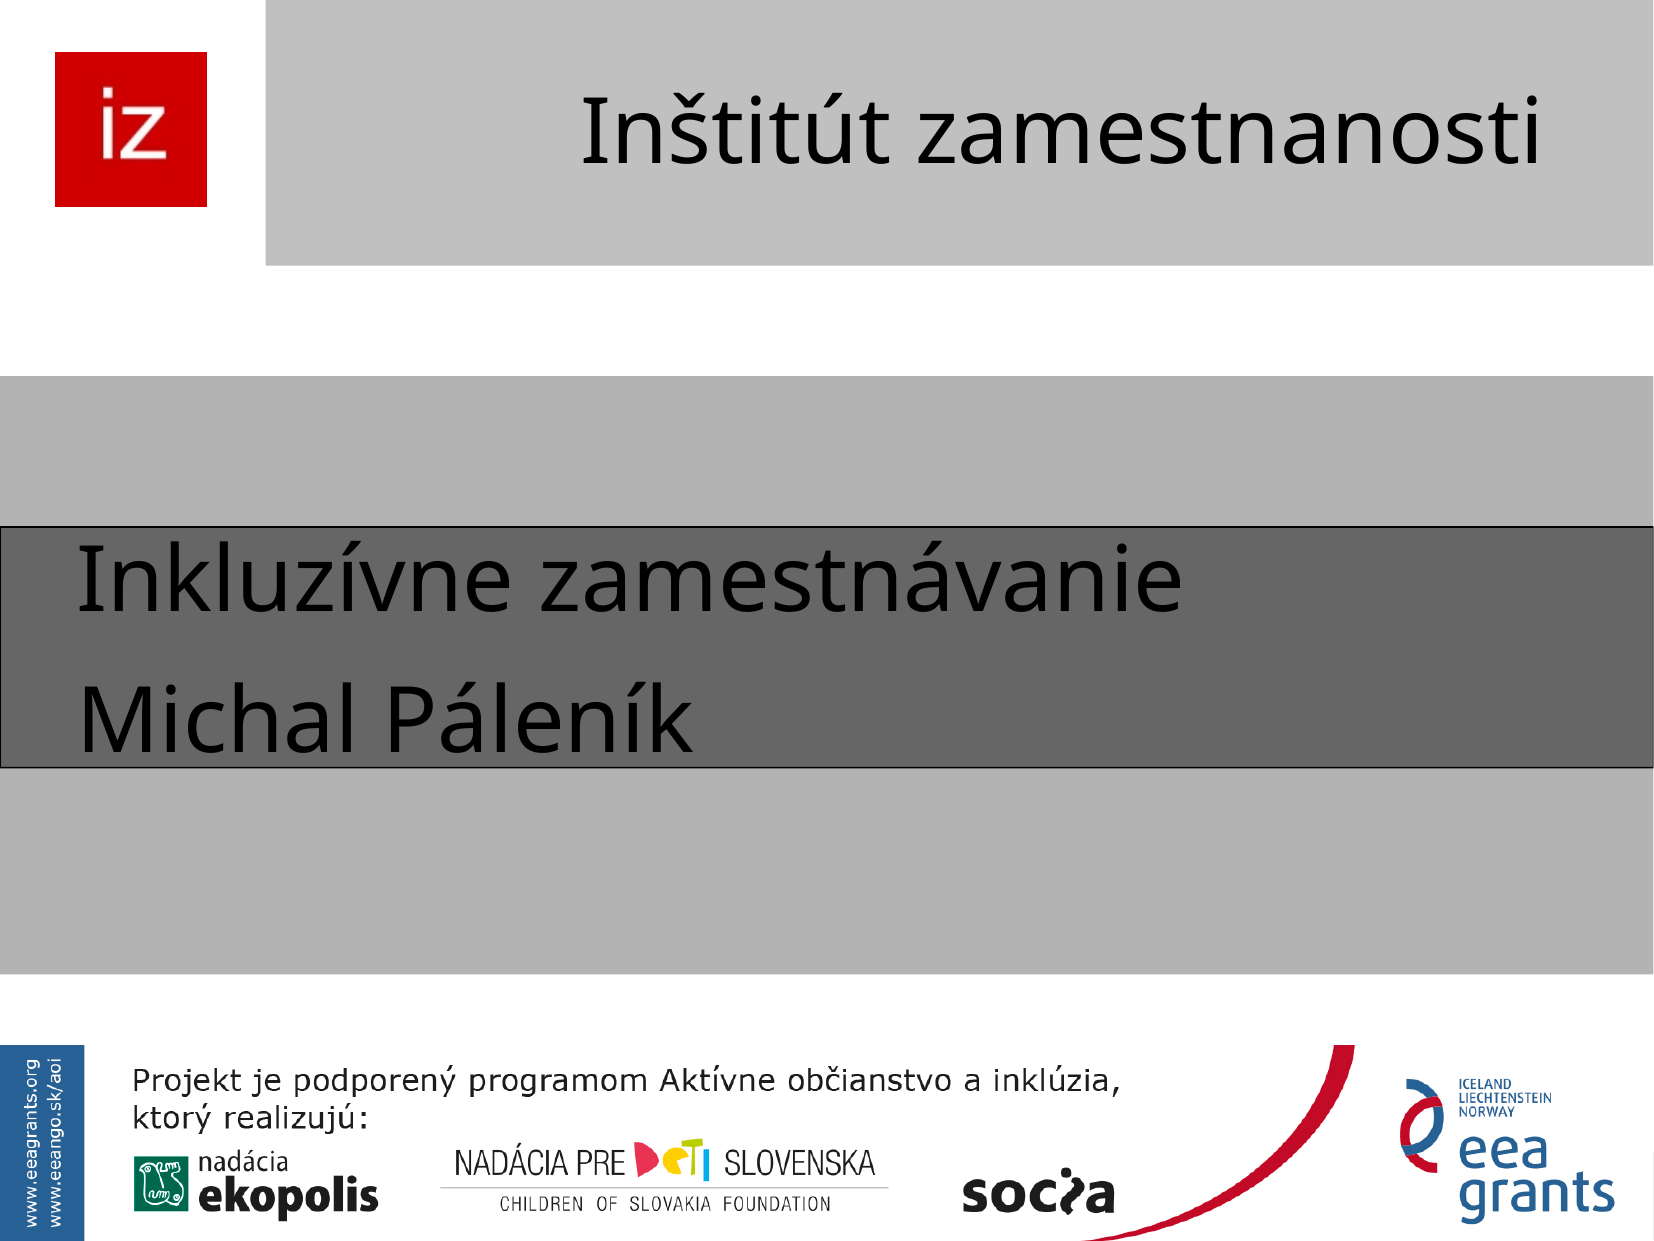

# Inštitút zamestnanosti
Inkluzívne zamestnávanie
Michal Páleník